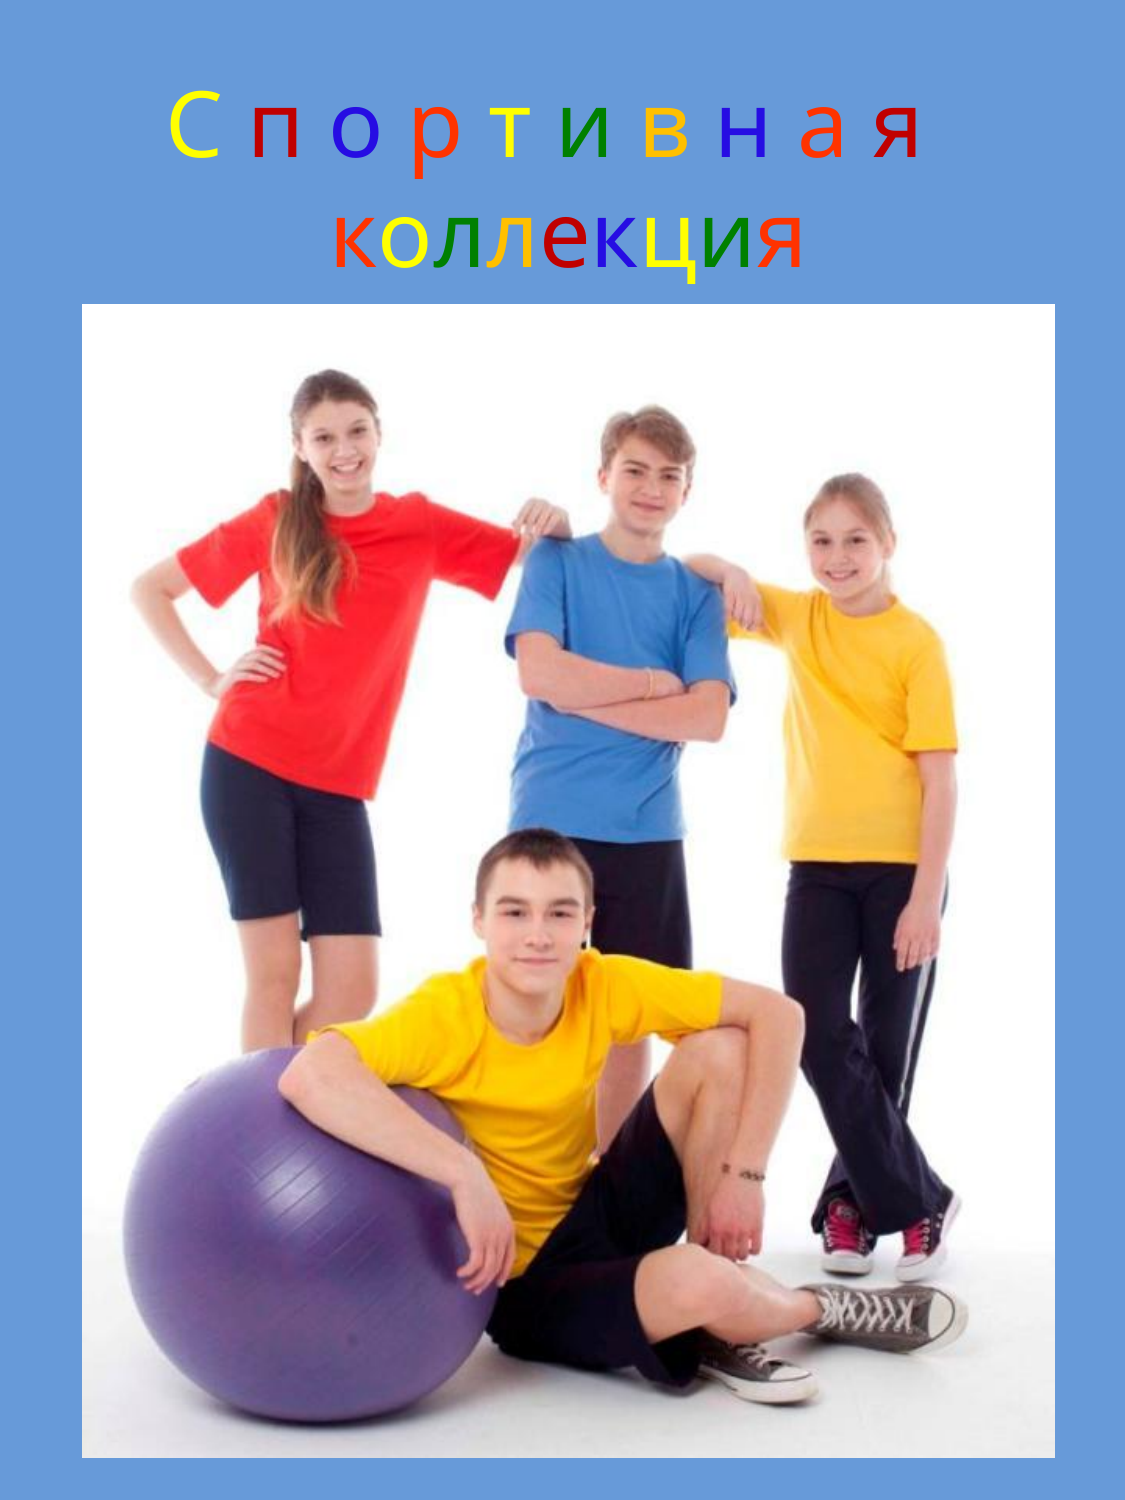

С п о р т и в н а я коллекция